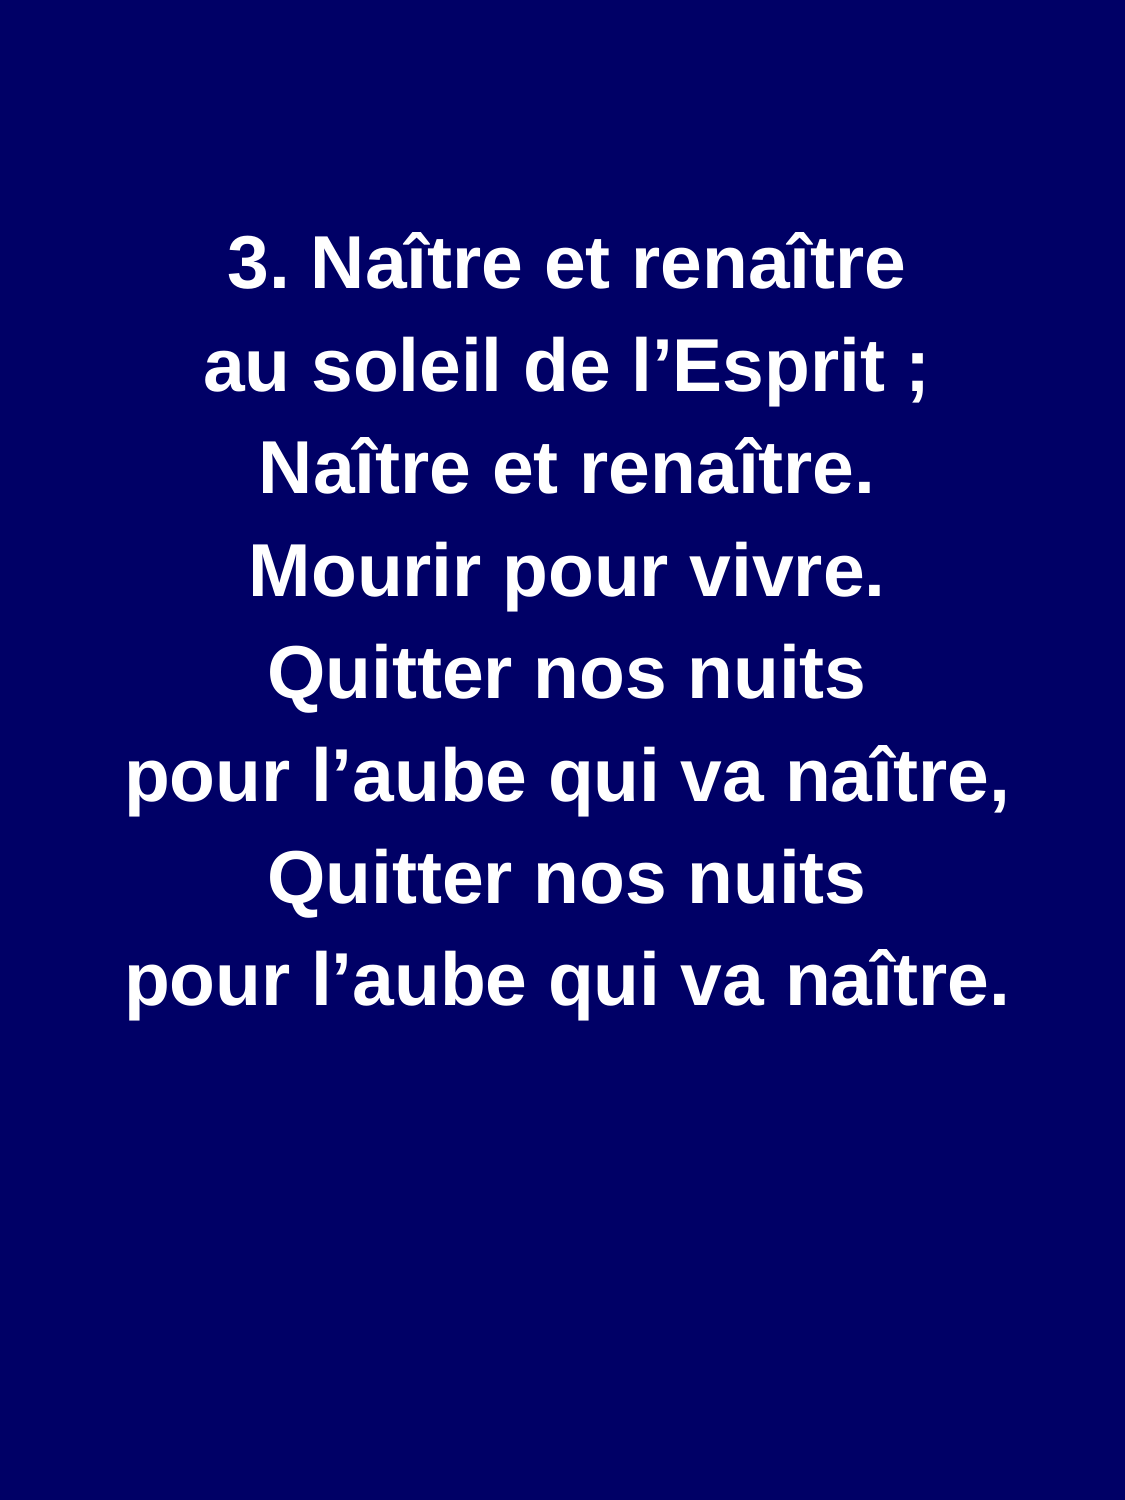

3. Naître et renaître
au soleil de l’Esprit ;
Naître et renaître.
Mourir pour vivre.
Quitter nos nuits
pour l’aube qui va naître,
Quitter nos nuits
pour l’aube qui va naître.